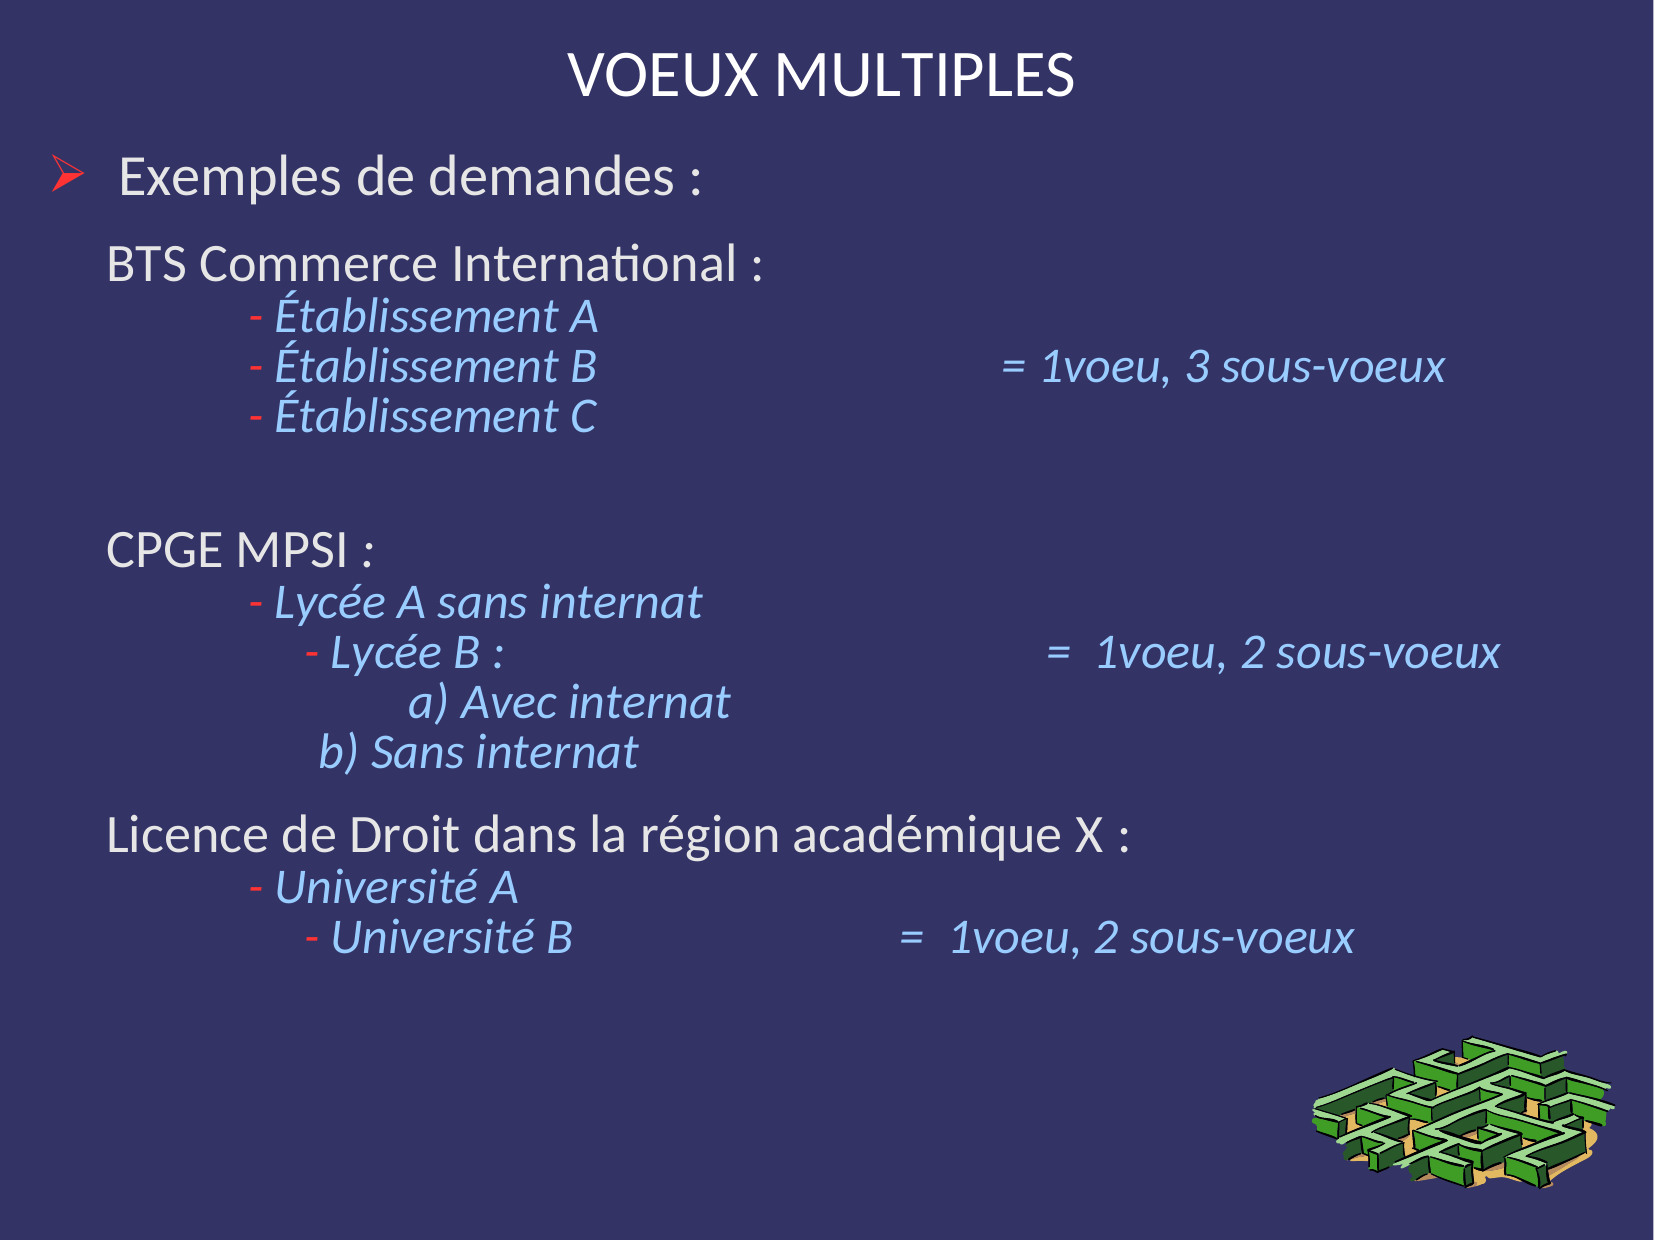

# VOEUX MULTIPLES
Exemples de demandes :
BTS Commerce International :
- Établissement A
- Établissement B = 1voeu, 3 sous-voeux
- Établissement C
CPGE MPSI :
- Lycée A sans internat
 - Lycée B : = 1voeu, 2 sous-voeux
 a) Avec internat
b) Sans internat
Licence de Droit dans la région académique X :
- Université A
 - Université B = 1voeu, 2 sous-voeux